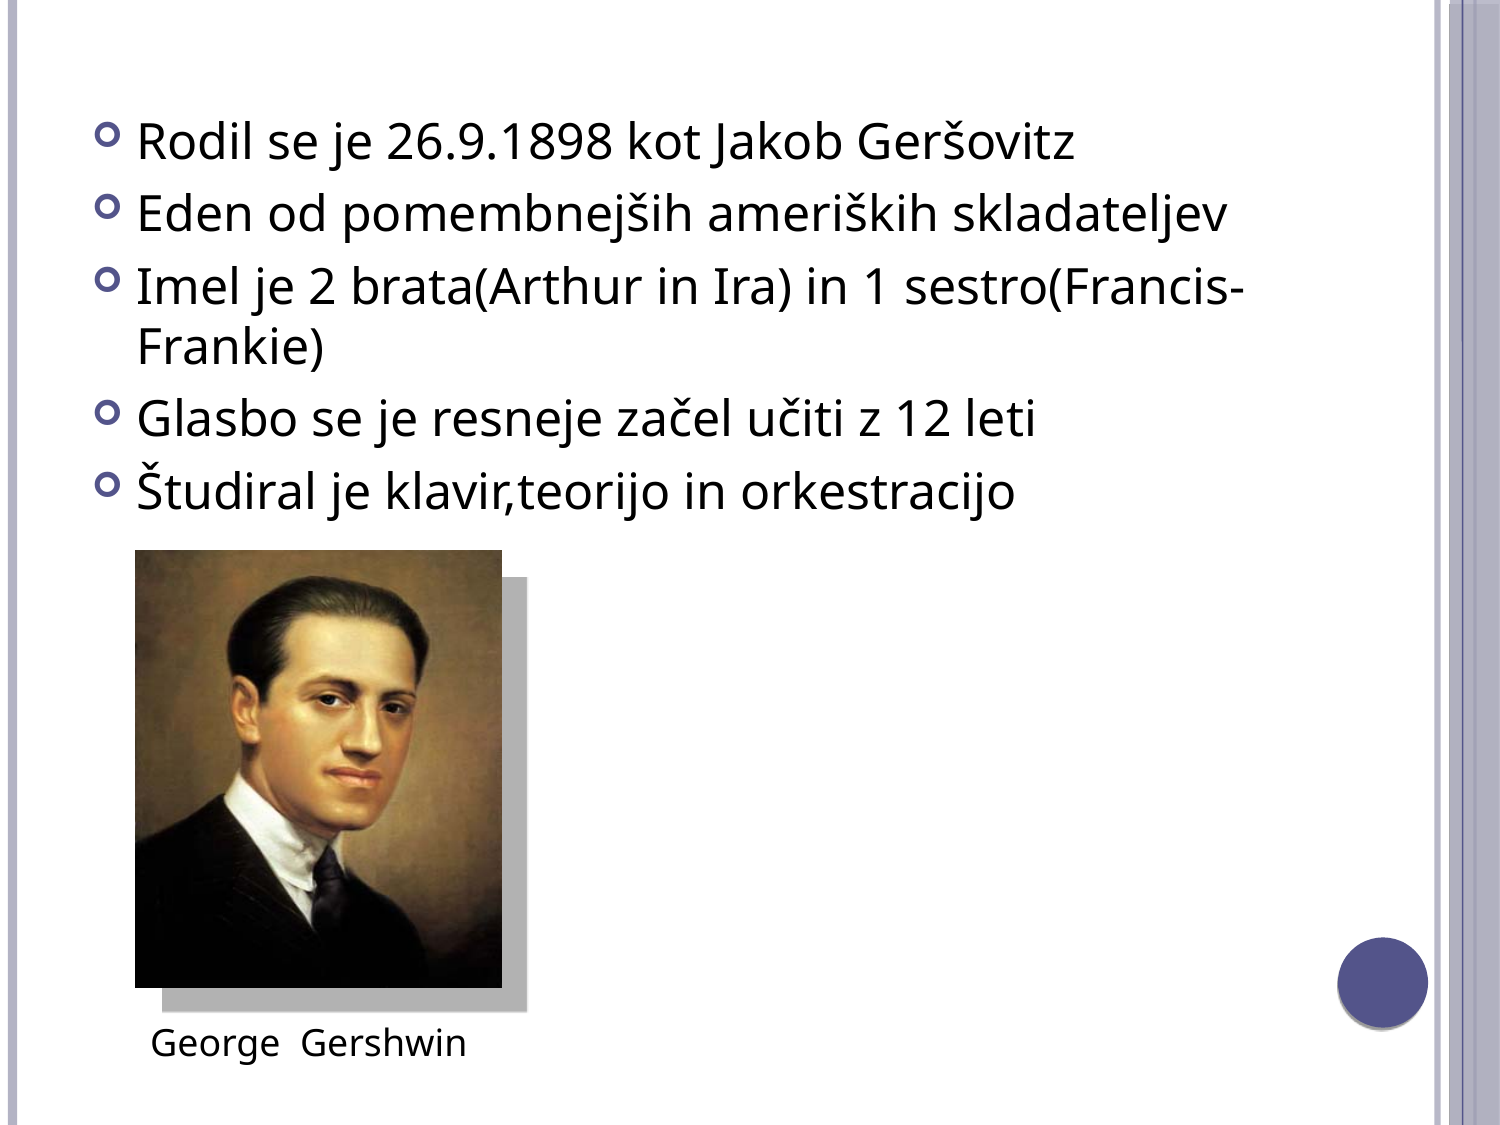

#
Rodil se je 26.9.1898 kot Jakob Geršovitz
Eden od pomembnejših ameriških skladateljev
Imel je 2 brata(Arthur in Ira) in 1 sestro(Francis-Frankie)
Glasbo se je resneje začel učiti z 12 leti
Študiral je klavir,teorijo in orkestracijo
George Gershwin